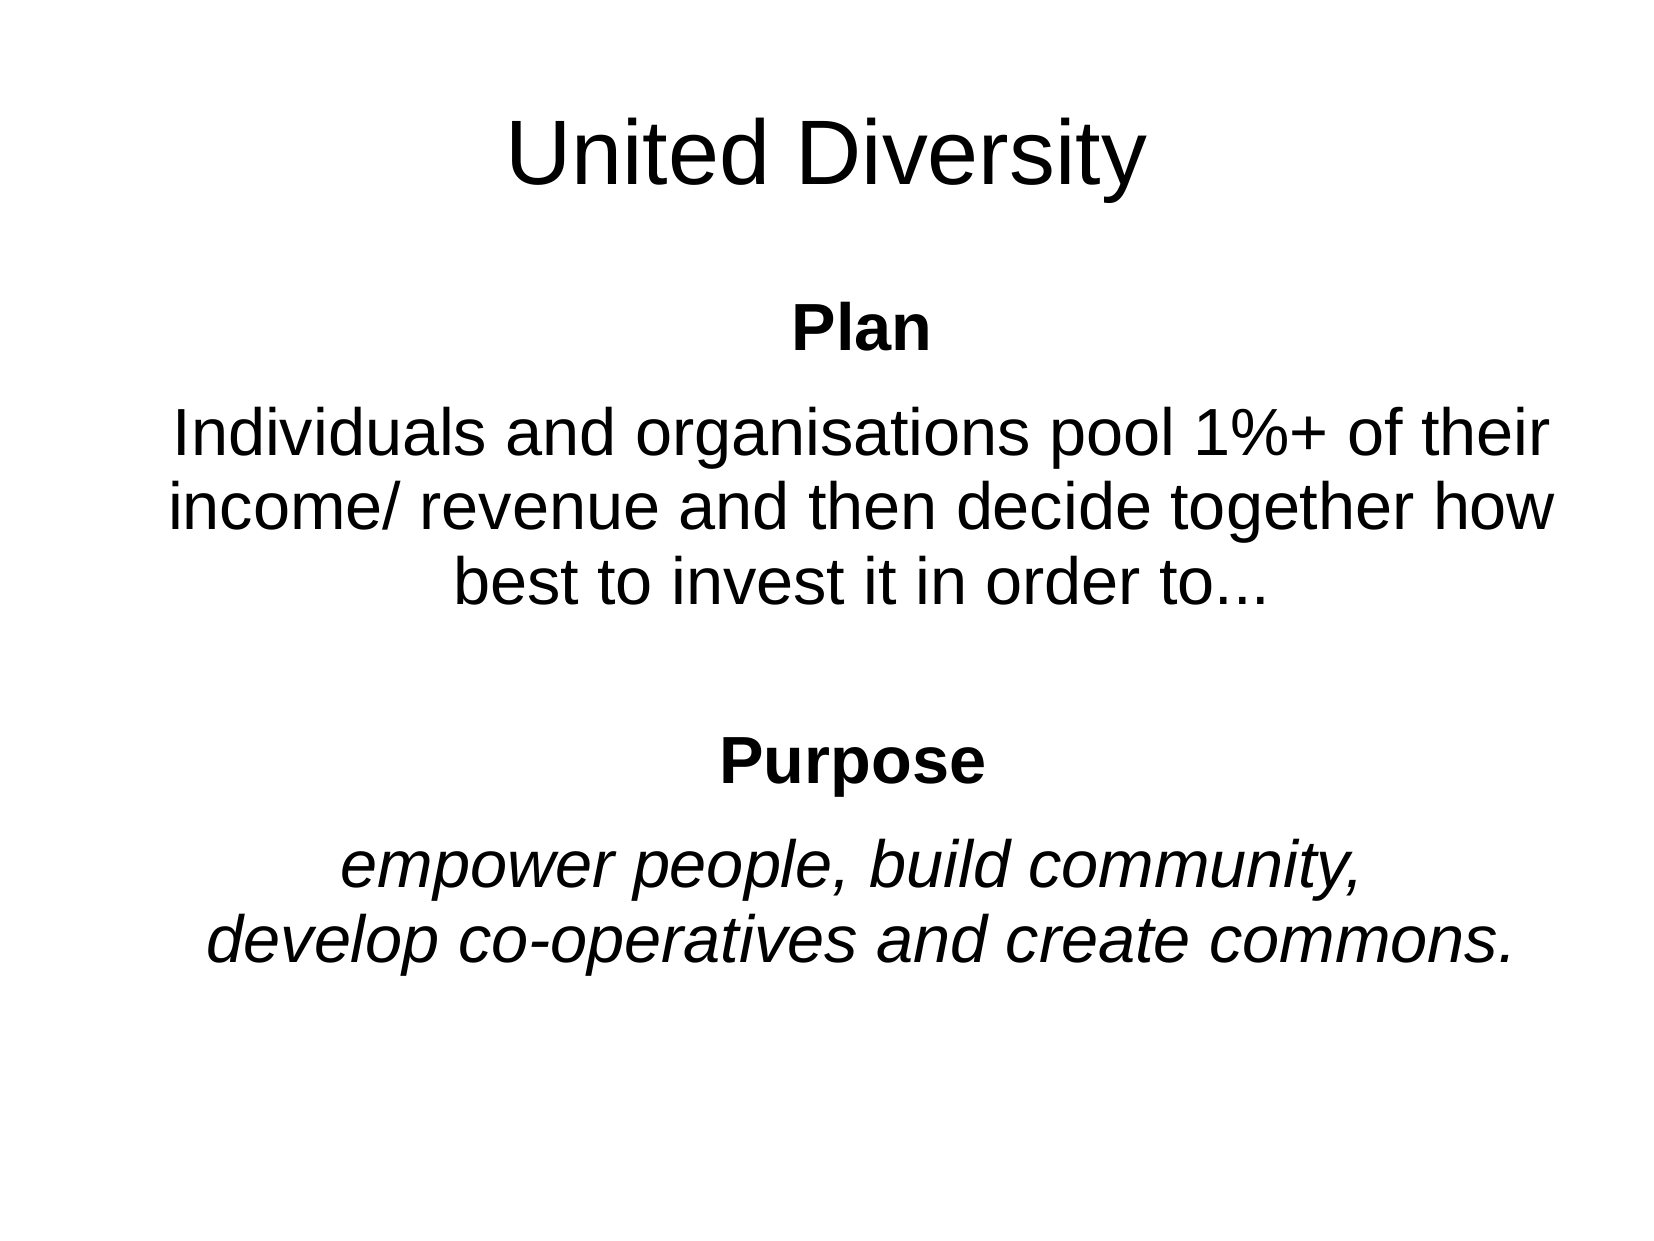

# United Diversity
Plan
Individuals and organisations pool 1%+ of their income/ revenue and then decide together how best to invest it in order to...
Purpose
empower people, build community,
develop co-operatives and create commons.